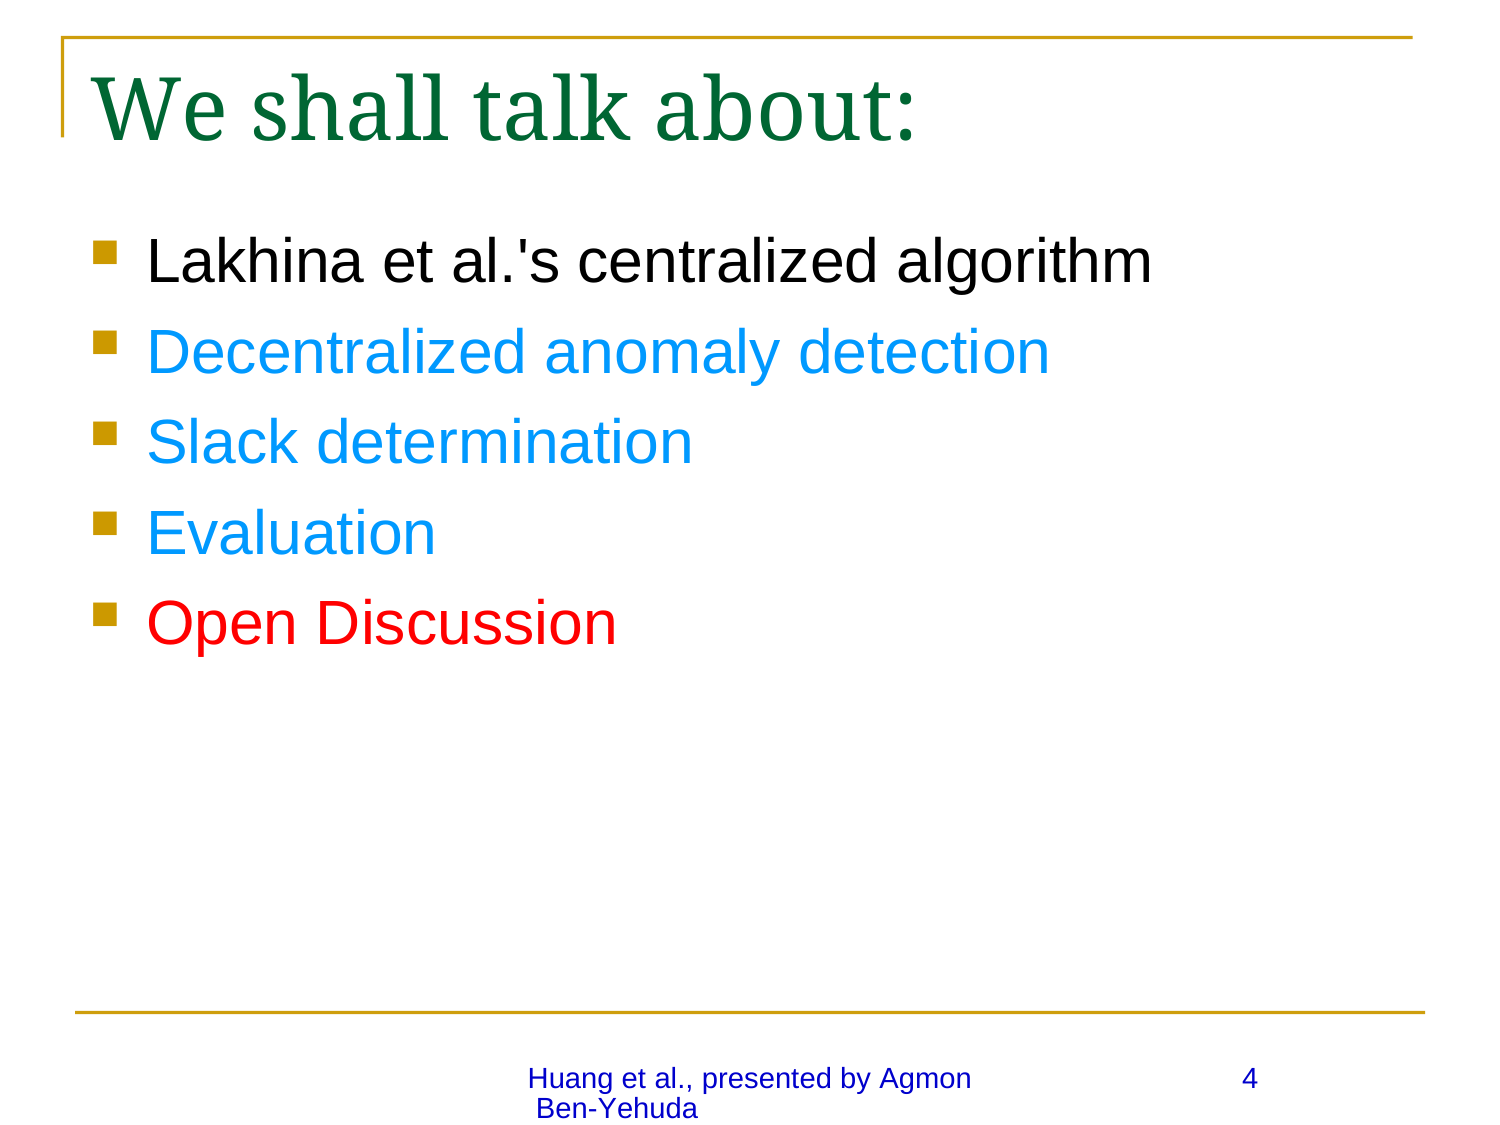

# We shall talk about:
Lakhina et al.'s centralized algorithm
Decentralized anomaly detection
Slack determination
Evaluation
Open Discussion
Huang et al., presented by Agmon Ben-Yehuda
4